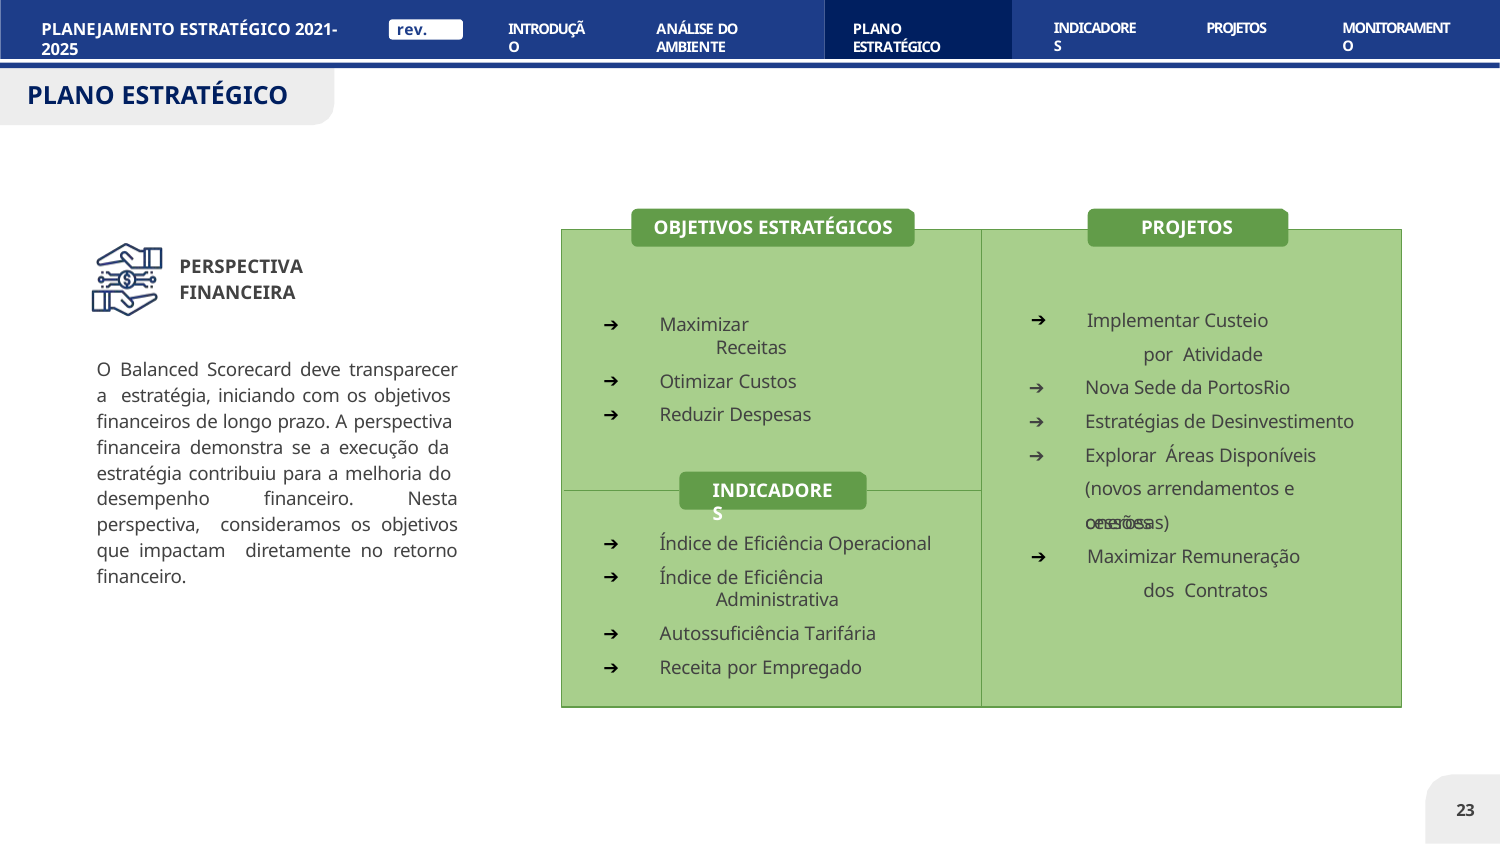

PLANEJAMENTO ESTRATÉGICO 2021-2025
INDICADORES
PROJETOS
MONITORAMENTO
rev. 2022
INTRODUÇÃO
ANÁLISE DO AMBIENTE
PLANO ESTRATÉGICO
PLANO ESTRATÉGICO
OBJETIVOS ESTRATÉGICOS
PROJETOS
PERSPECTIVA FINANCEIRA
Implementar Custeio por Atividade
Nova Sede da PortosRio Estratégias de Desinvestimento Explorar Áreas Disponíveis (novos arrendamentos e cessões
Maximizar Receitas
Otimizar Custos
Reduzir Despesas
O Balanced Scorecard deve transparecer a estratégia, iniciando com os objetivos ﬁnanceiros de longo prazo. A perspectiva ﬁnanceira demonstra se a execução da estratégia contribuiu para a melhoria do desempenho ﬁnanceiro. Nesta perspectiva, consideramos os objetivos que impactam diretamente no retorno ﬁnanceiro.
➔
➔
➔
INDICADORES
onerosas)
Maximizar Remuneração dos Contratos
Índice de Eﬁciência Operacional
Índice de Eﬁciência Administrativa
Autossuﬁciência Tarifária
Receita por Empregado